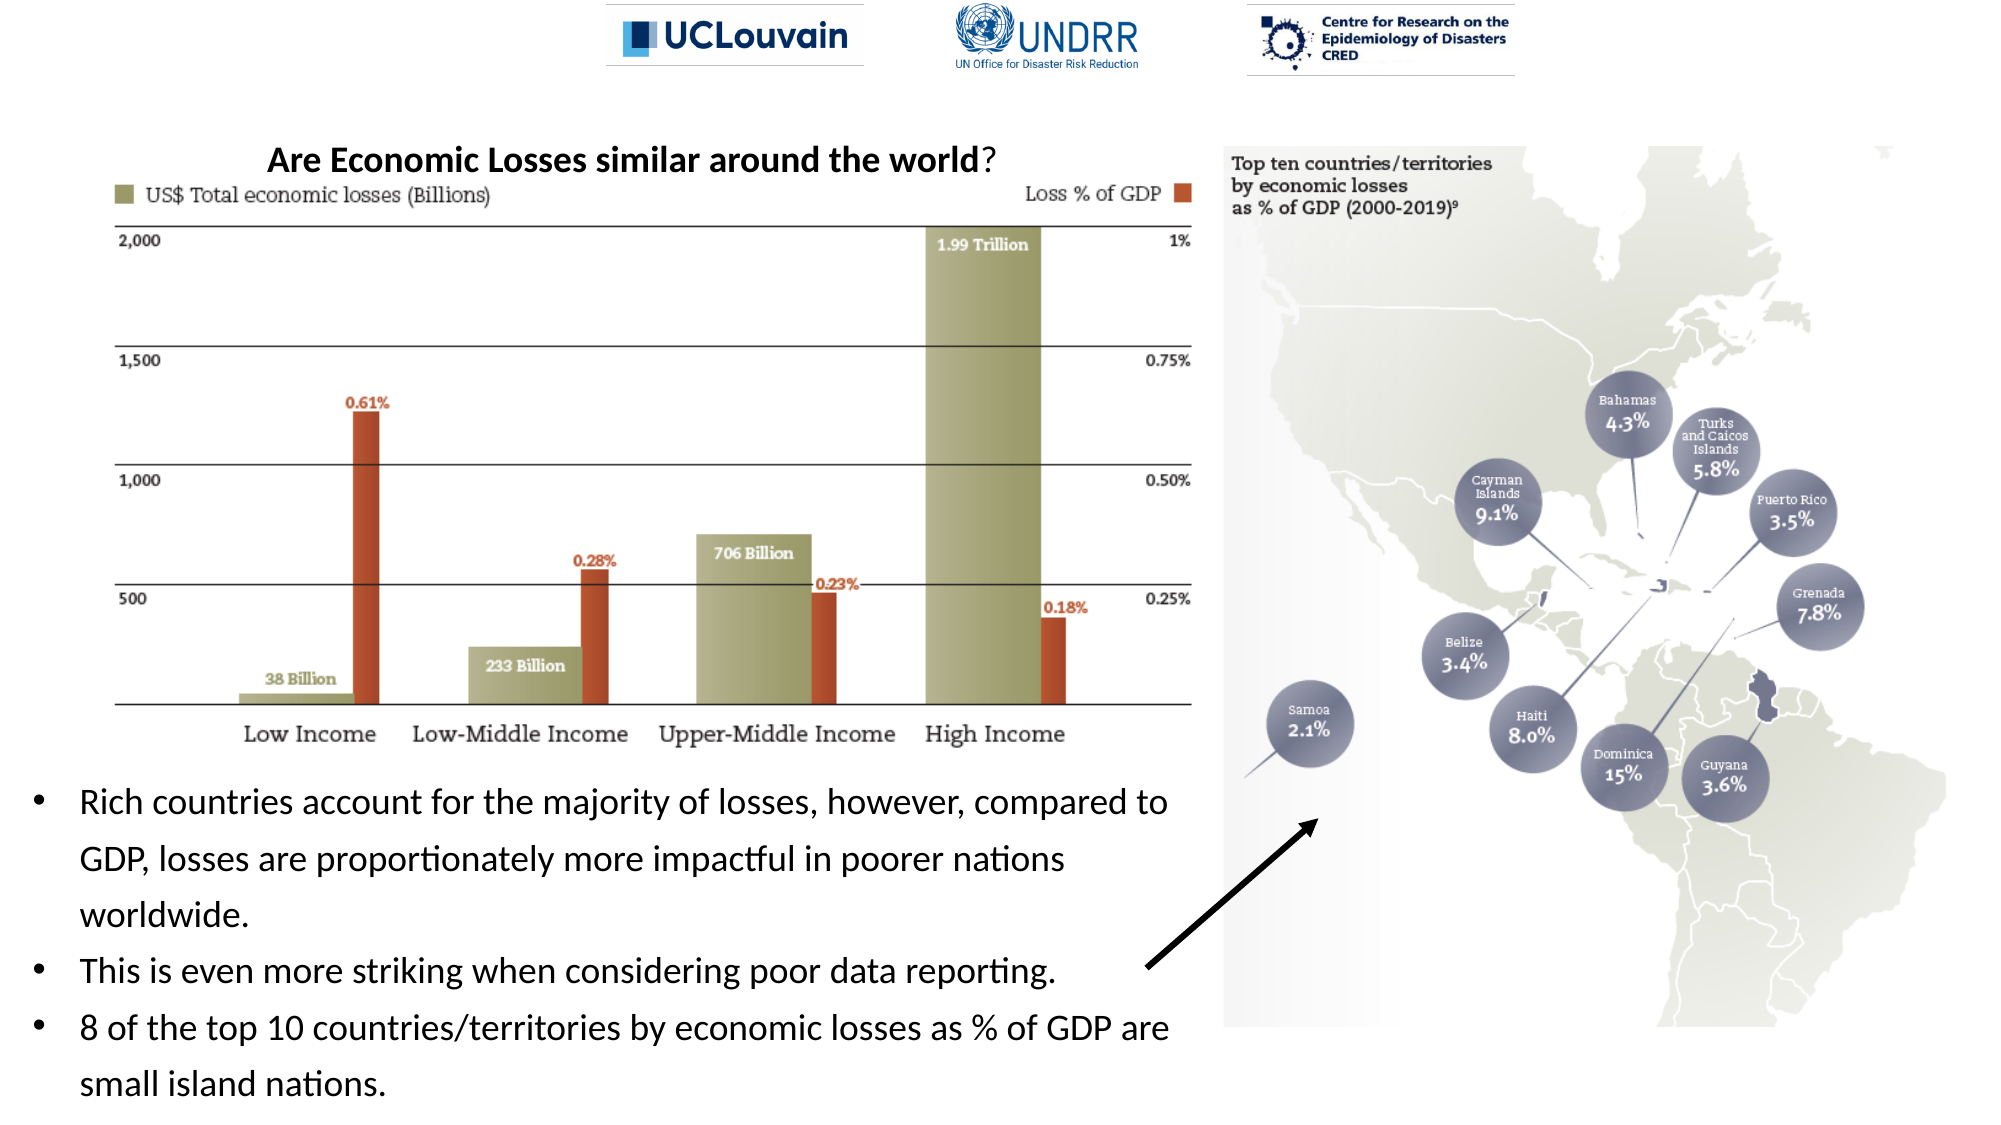

Are Economic Losses similar around the world?
Rich countries account for the majority of losses, however, compared to GDP, losses are proportionately more impactful in poorer nations worldwide.
This is even more striking when considering poor data reporting.
8 of the top 10 countries/territories by economic losses as % of GDP are small island nations.